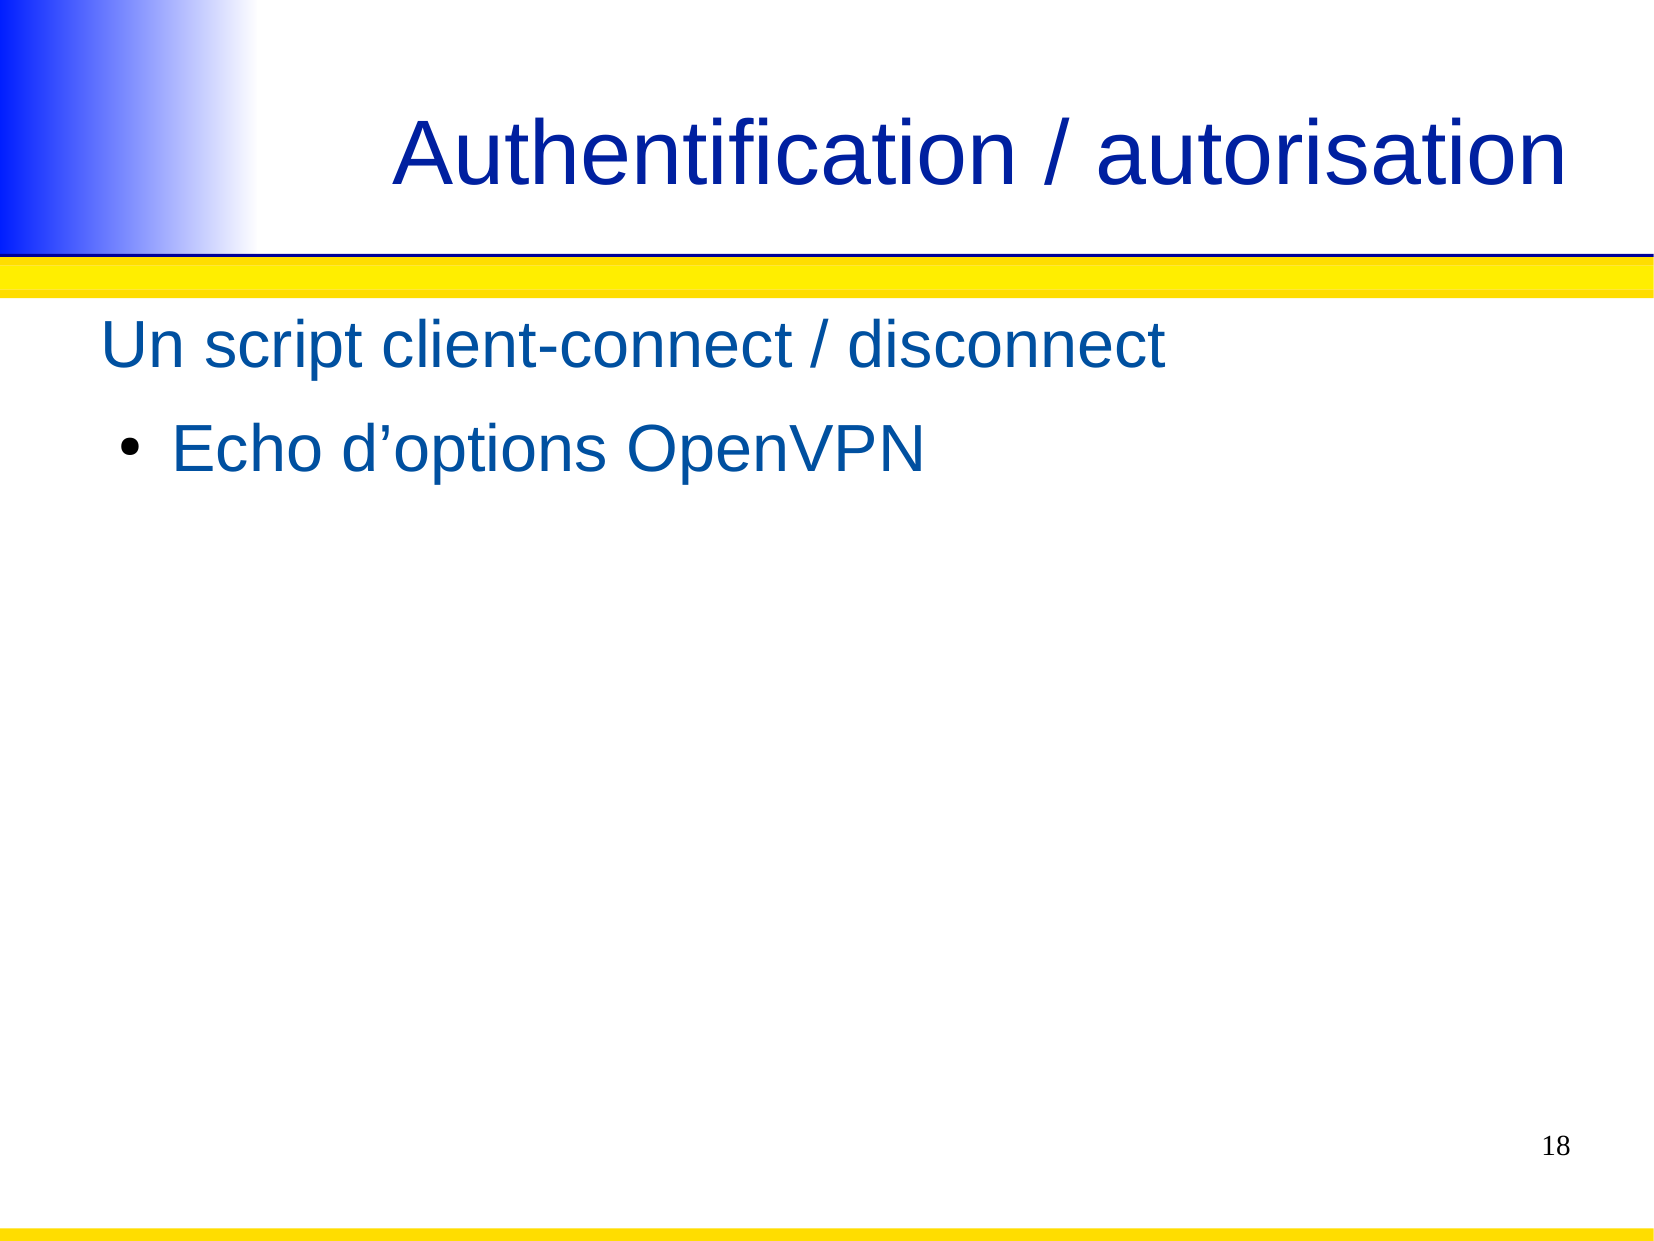

# Authentification / autorisation
Un script client-connect / disconnect
Echo d’options OpenVPN
18